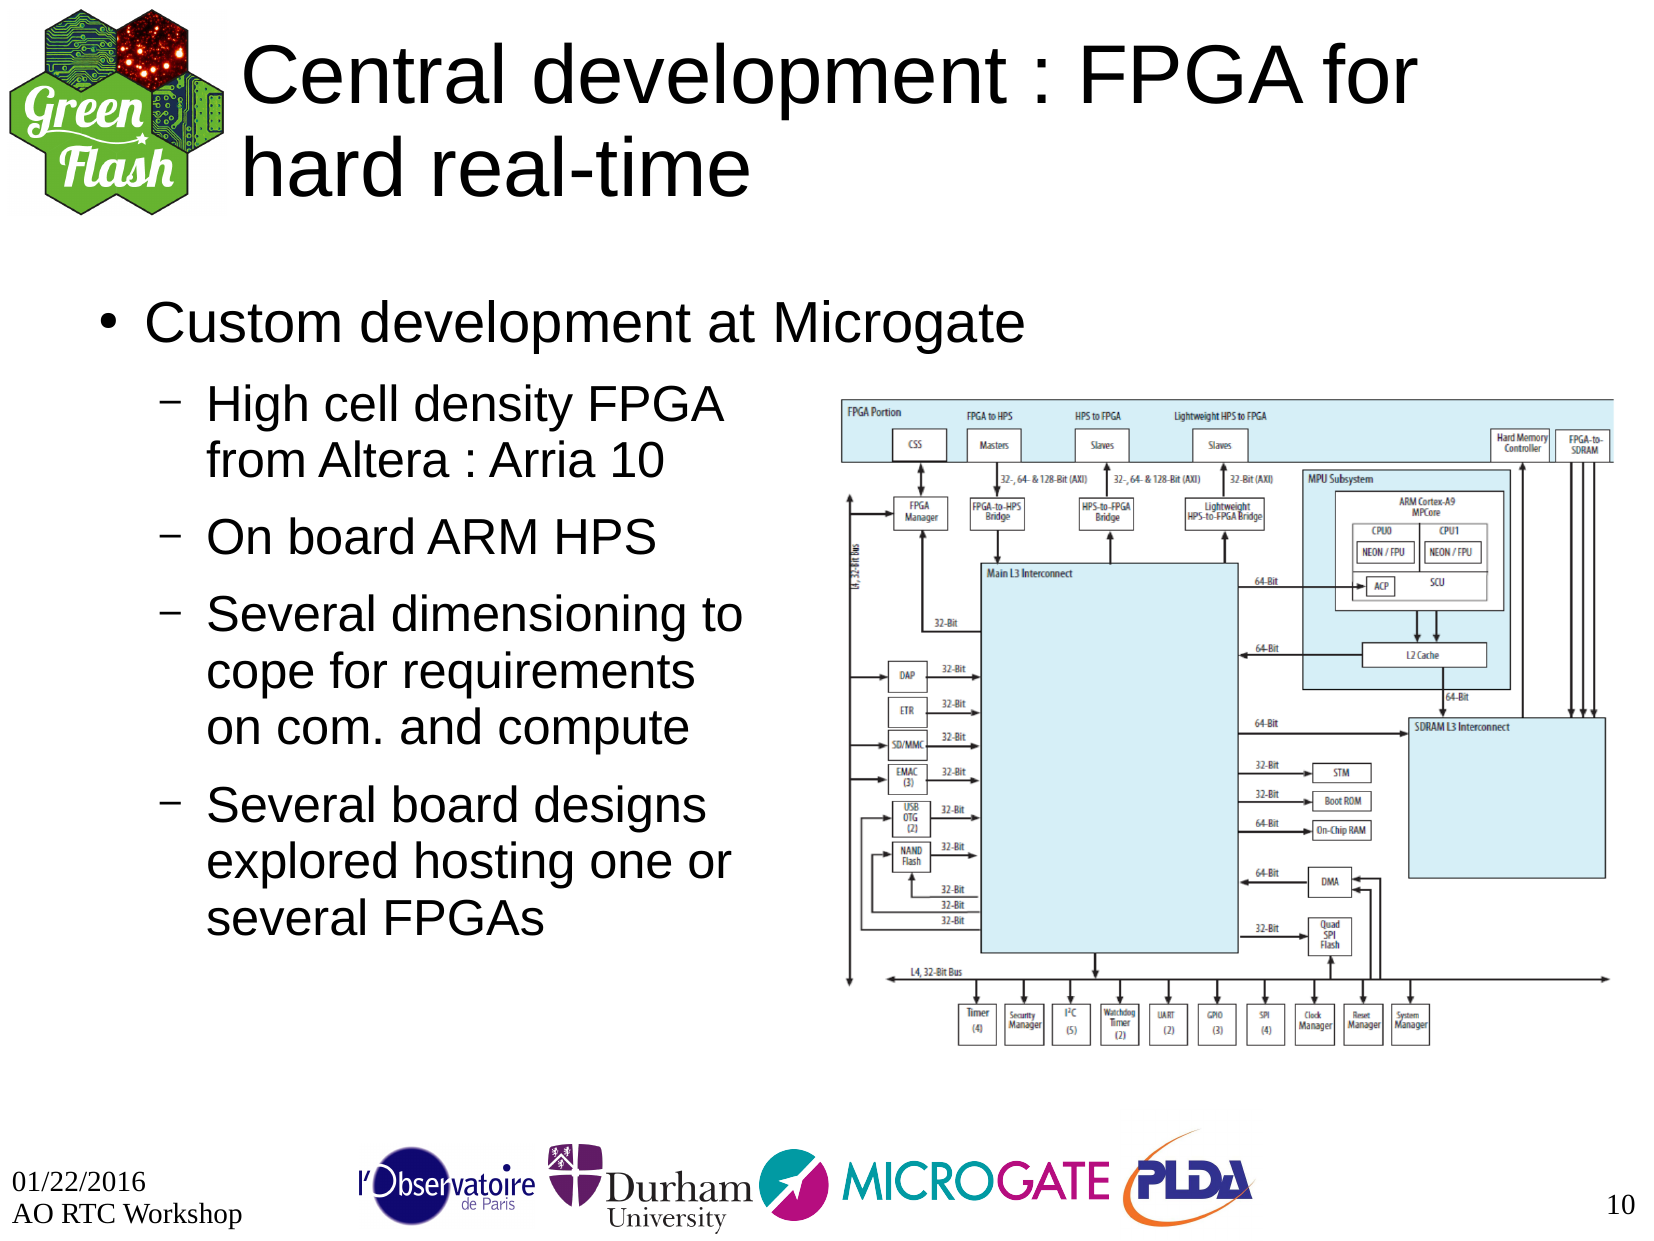

# Central development : FPGA for hard real-time
Custom development at Microgate
High cell density FPGA
from Altera : Arria 10
On board ARM HPS
Several dimensioning to
cope for requirements
on com. and compute
Several board designs
explored hosting one or
several FPGAs
01/22/2016
10